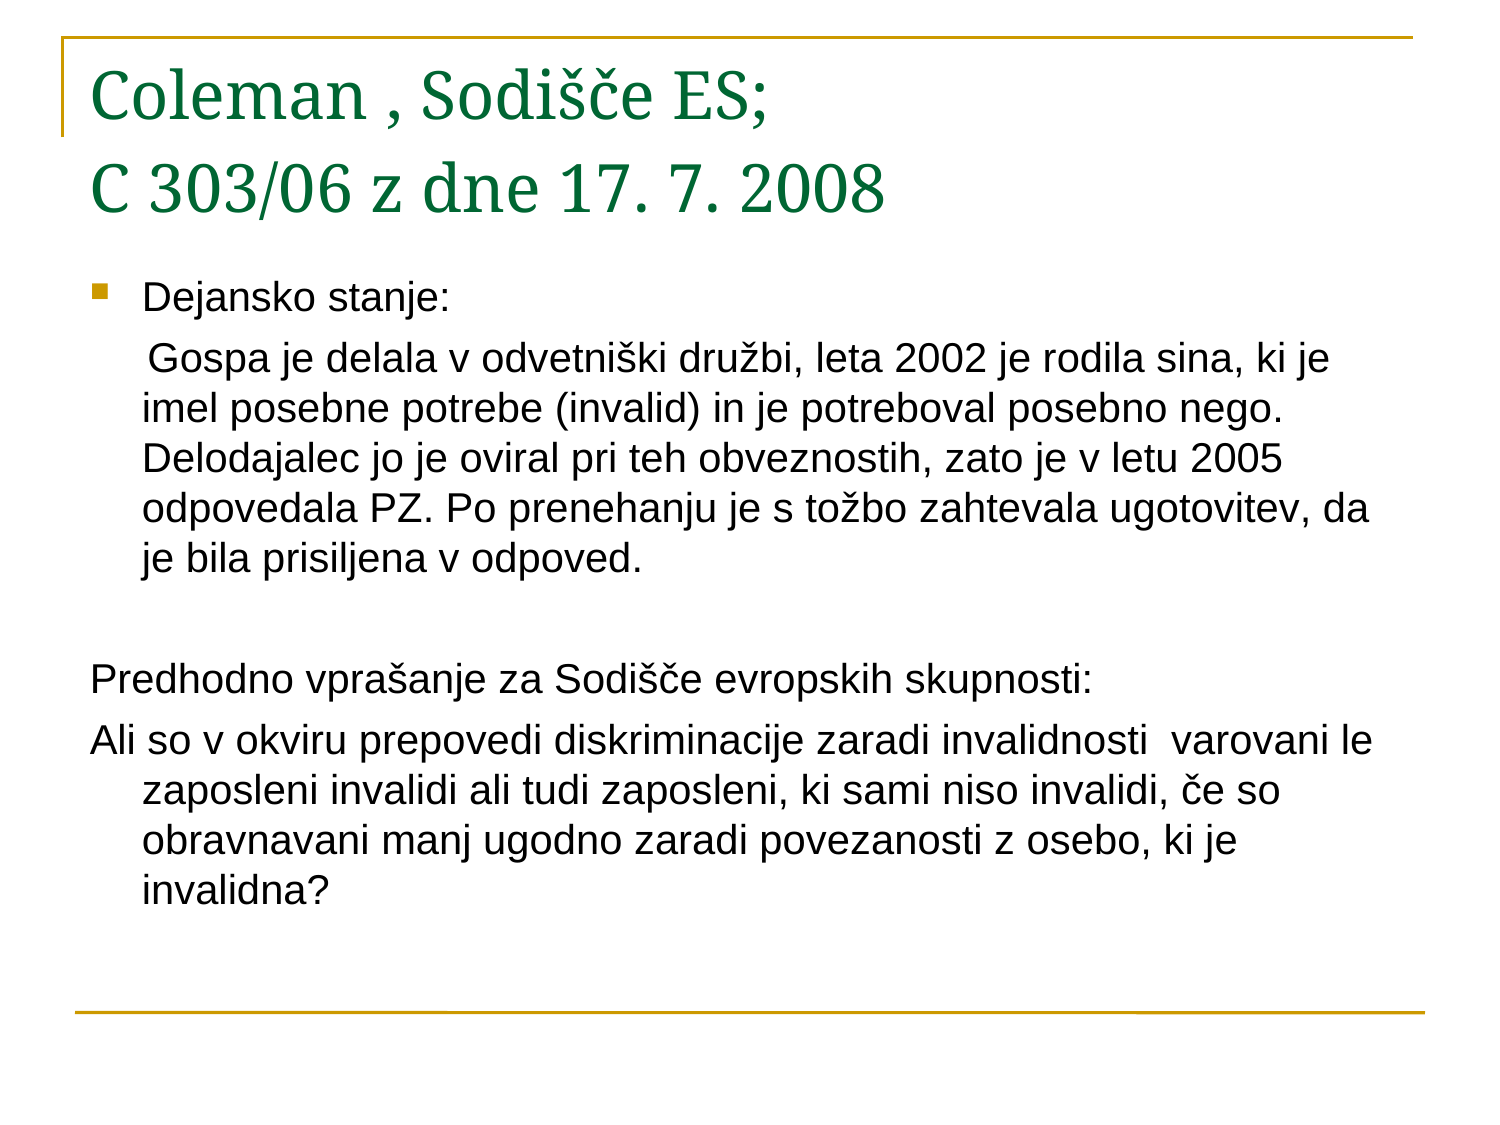

# Coleman , Sodišče ES; C 303/06 z dne 17. 7. 2008
Dejansko stanje:
 Gospa je delala v odvetniški družbi, leta 2002 je rodila sina, ki je imel posebne potrebe (invalid) in je potreboval posebno nego. Delodajalec jo je oviral pri teh obveznostih, zato je v letu 2005 odpovedala PZ. Po prenehanju je s tožbo zahtevala ugotovitev, da je bila prisiljena v odpoved.
Predhodno vprašanje za Sodišče evropskih skupnosti:
Ali so v okviru prepovedi diskriminacije zaradi invalidnosti varovani le zaposleni invalidi ali tudi zaposleni, ki sami niso invalidi, če so obravnavani manj ugodno zaradi povezanosti z osebo, ki je invalidna?